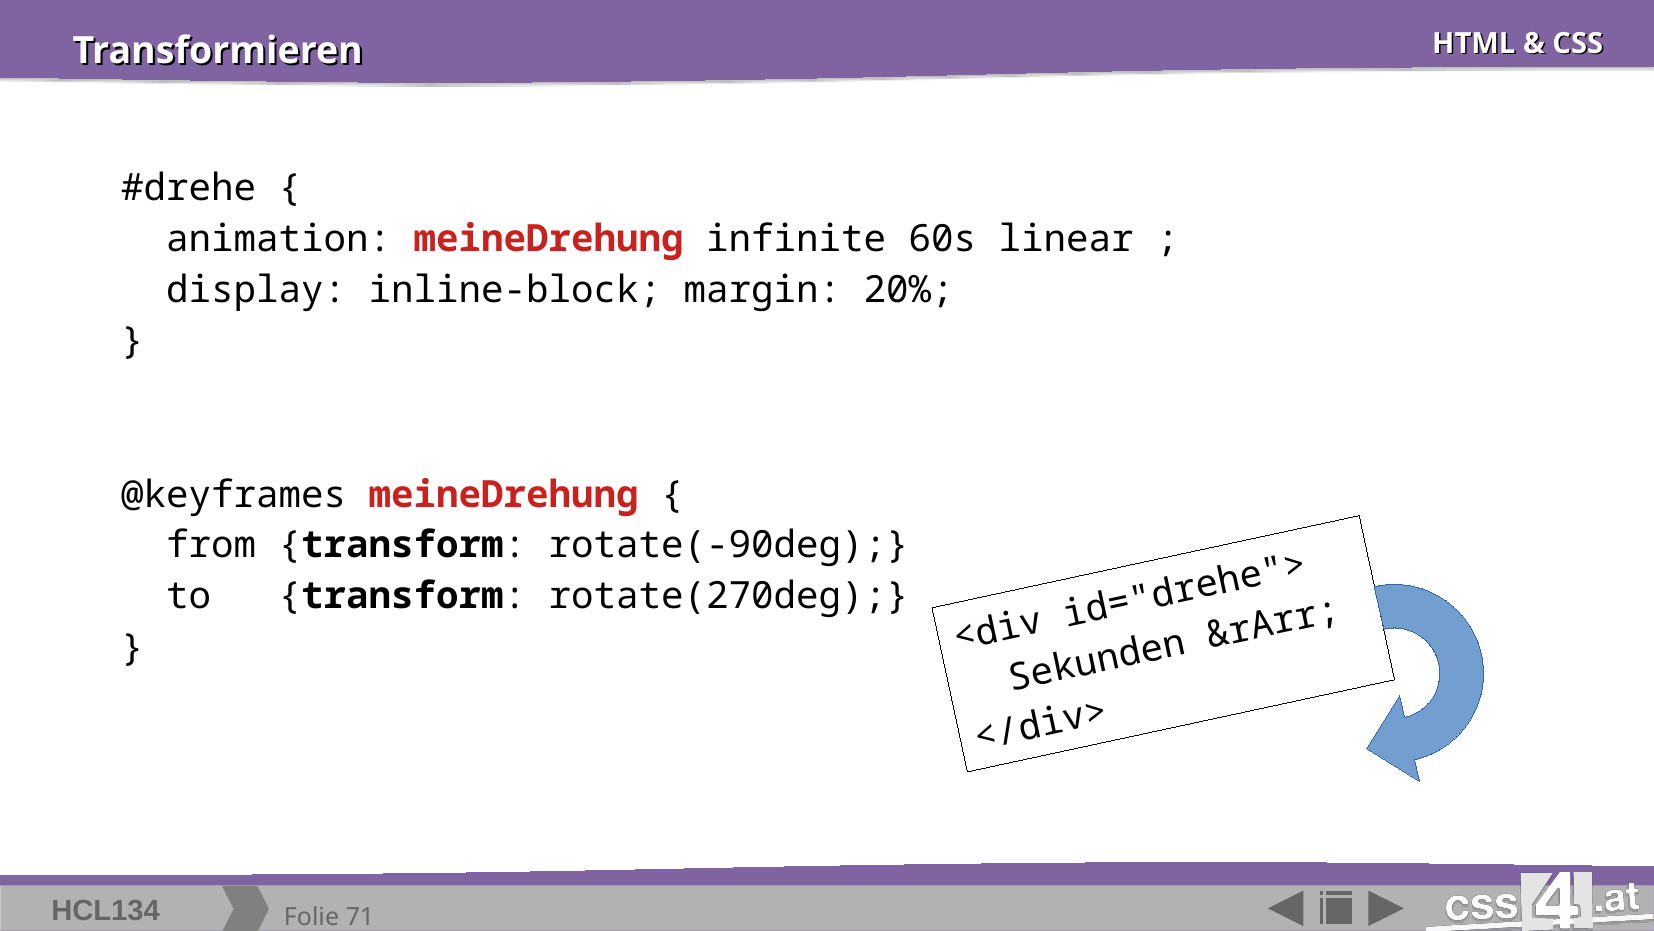

HTML & CSS
Transformieren
#drehe {
 animation: meineDrehung infinite 60s linear ;
 display: inline-block; margin: 20%;
}
@keyframes meineDrehung {
 from {transform: rotate(-90deg);}
 to {transform: rotate(270deg);}
}
<div id="drehe">
 Sekunden &rArr;
</div>
HCL134
Folie